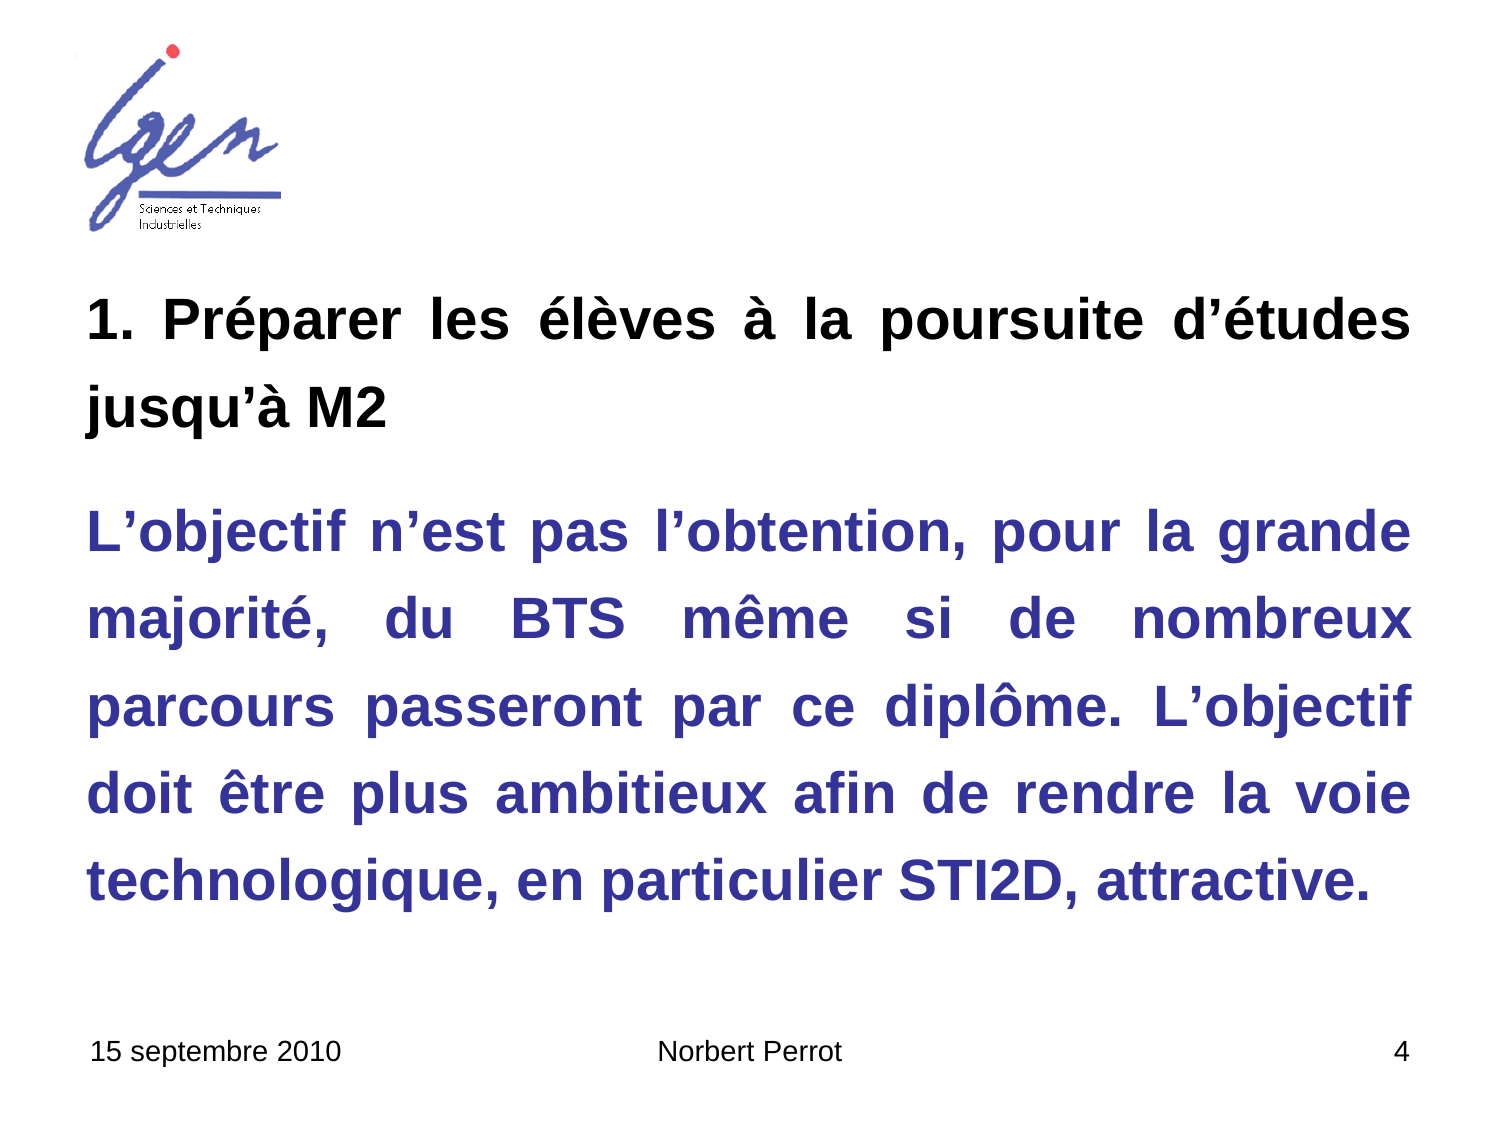

1. Préparer les élèves à la poursuite d’études jusqu’à M2
L’objectif n’est pas l’obtention, pour la grande majorité, du BTS même si de nombreux parcours passeront par ce diplôme. L’objectif doit être plus ambitieux afin de rendre la voie technologique, en particulier STI2D, attractive.
15 septembre 2010
Norbert Perrot